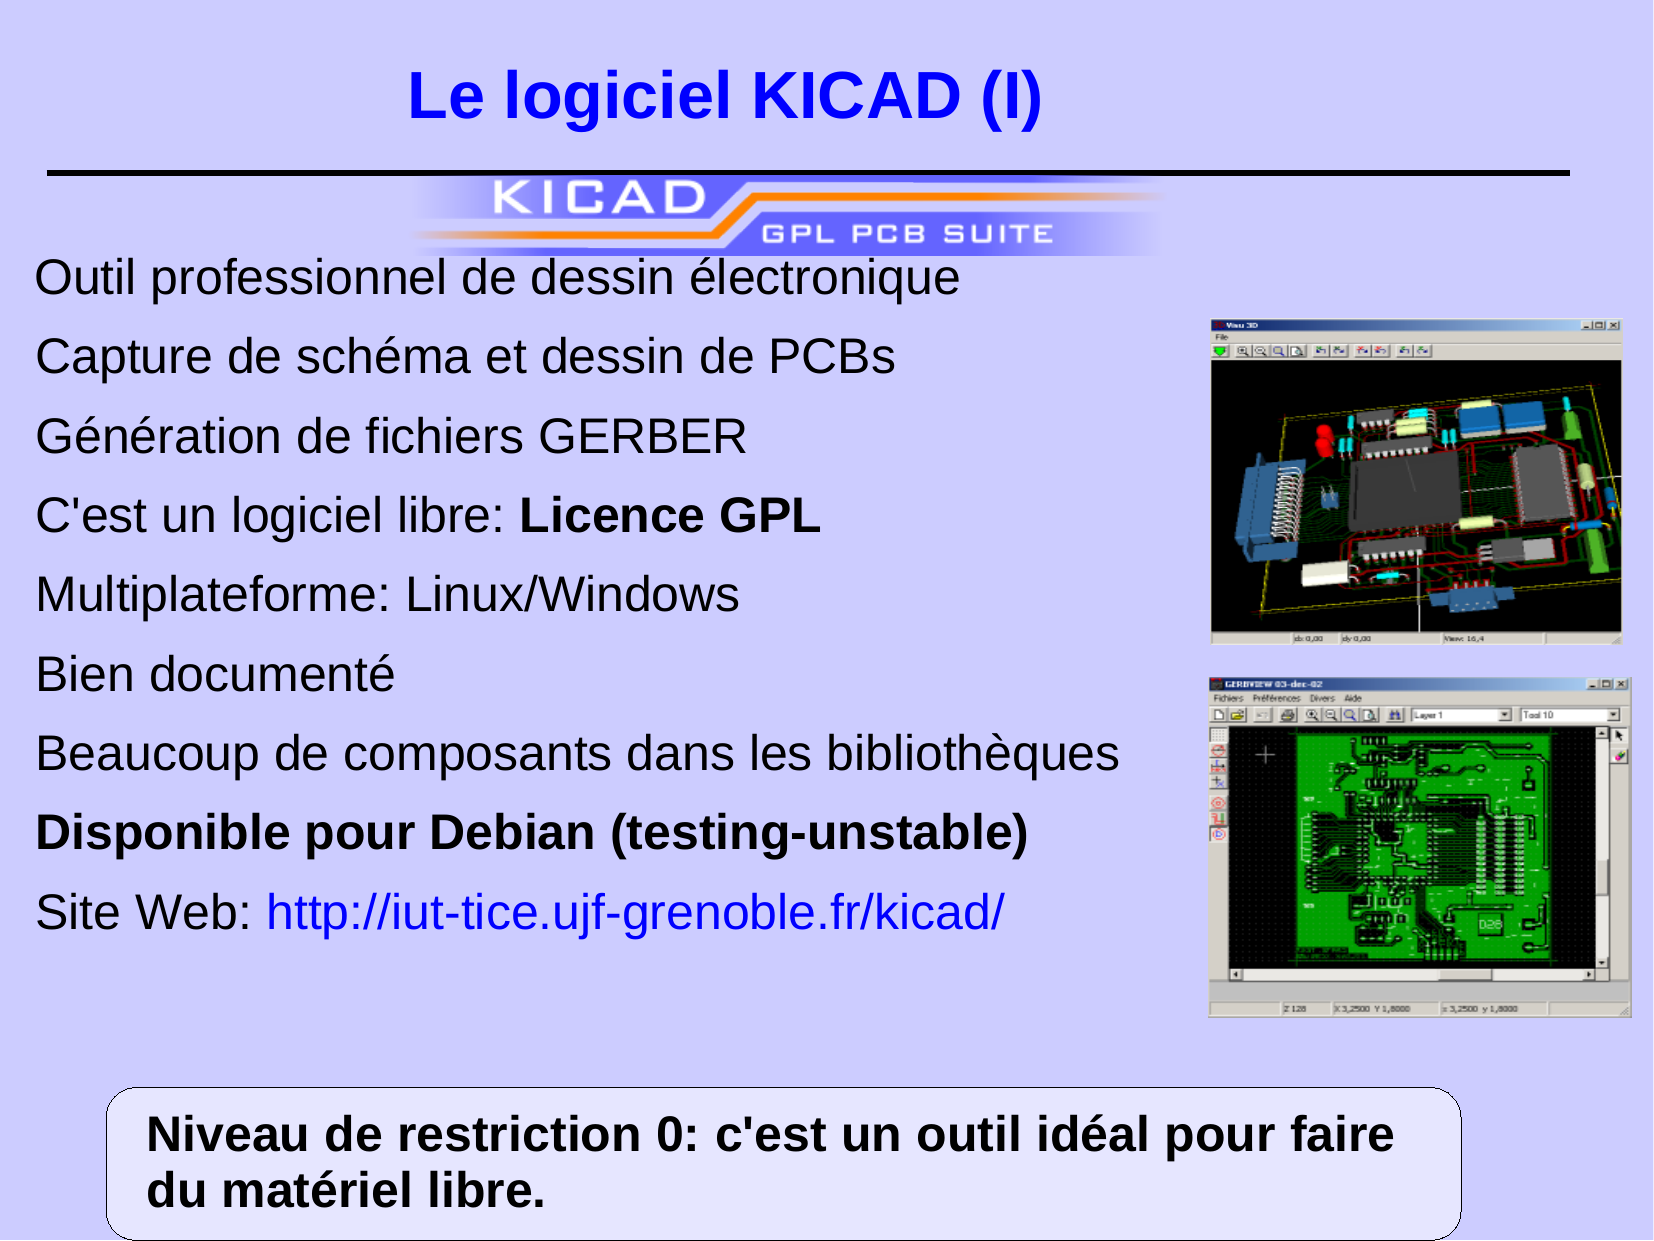

# Le logiciel KICAD (I)
 Outil professionnel de dessin électronique
 Capture de schéma et dessin de PCBs
 Génération de fichiers GERBER
 C'est un logiciel libre: Licence GPL
 Multiplateforme: Linux/Windows
 Bien documenté
 Beaucoup de composants dans les bibliothèques
 Disponible pour Debian (testing-unstable)
 Site Web: http://iut-tice.ujf-grenoble.fr/kicad/
Niveau de restriction 0: c'est un outil idéal pour faire du matériel libre.